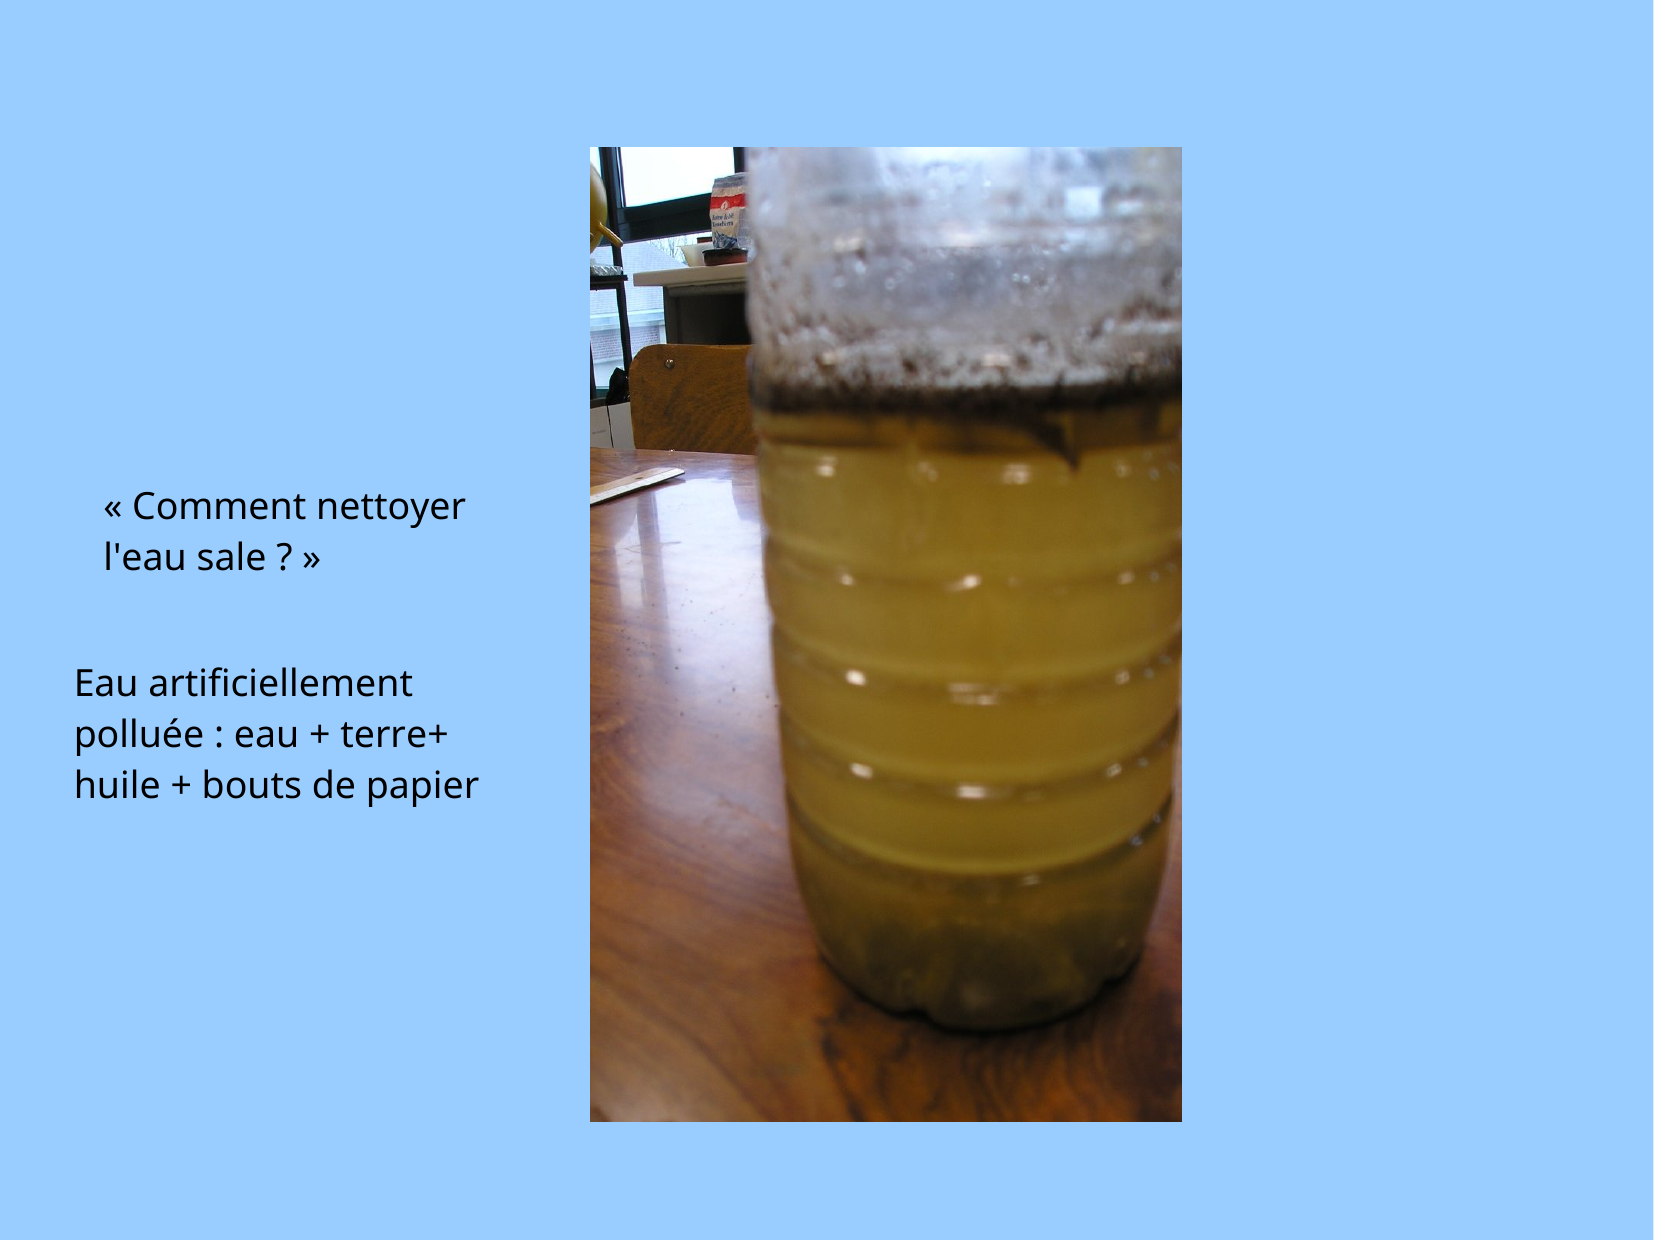

« Comment nettoyer l'eau sale ? »
Eau artificiellement polluée : eau + terre+ huile + bouts de papier